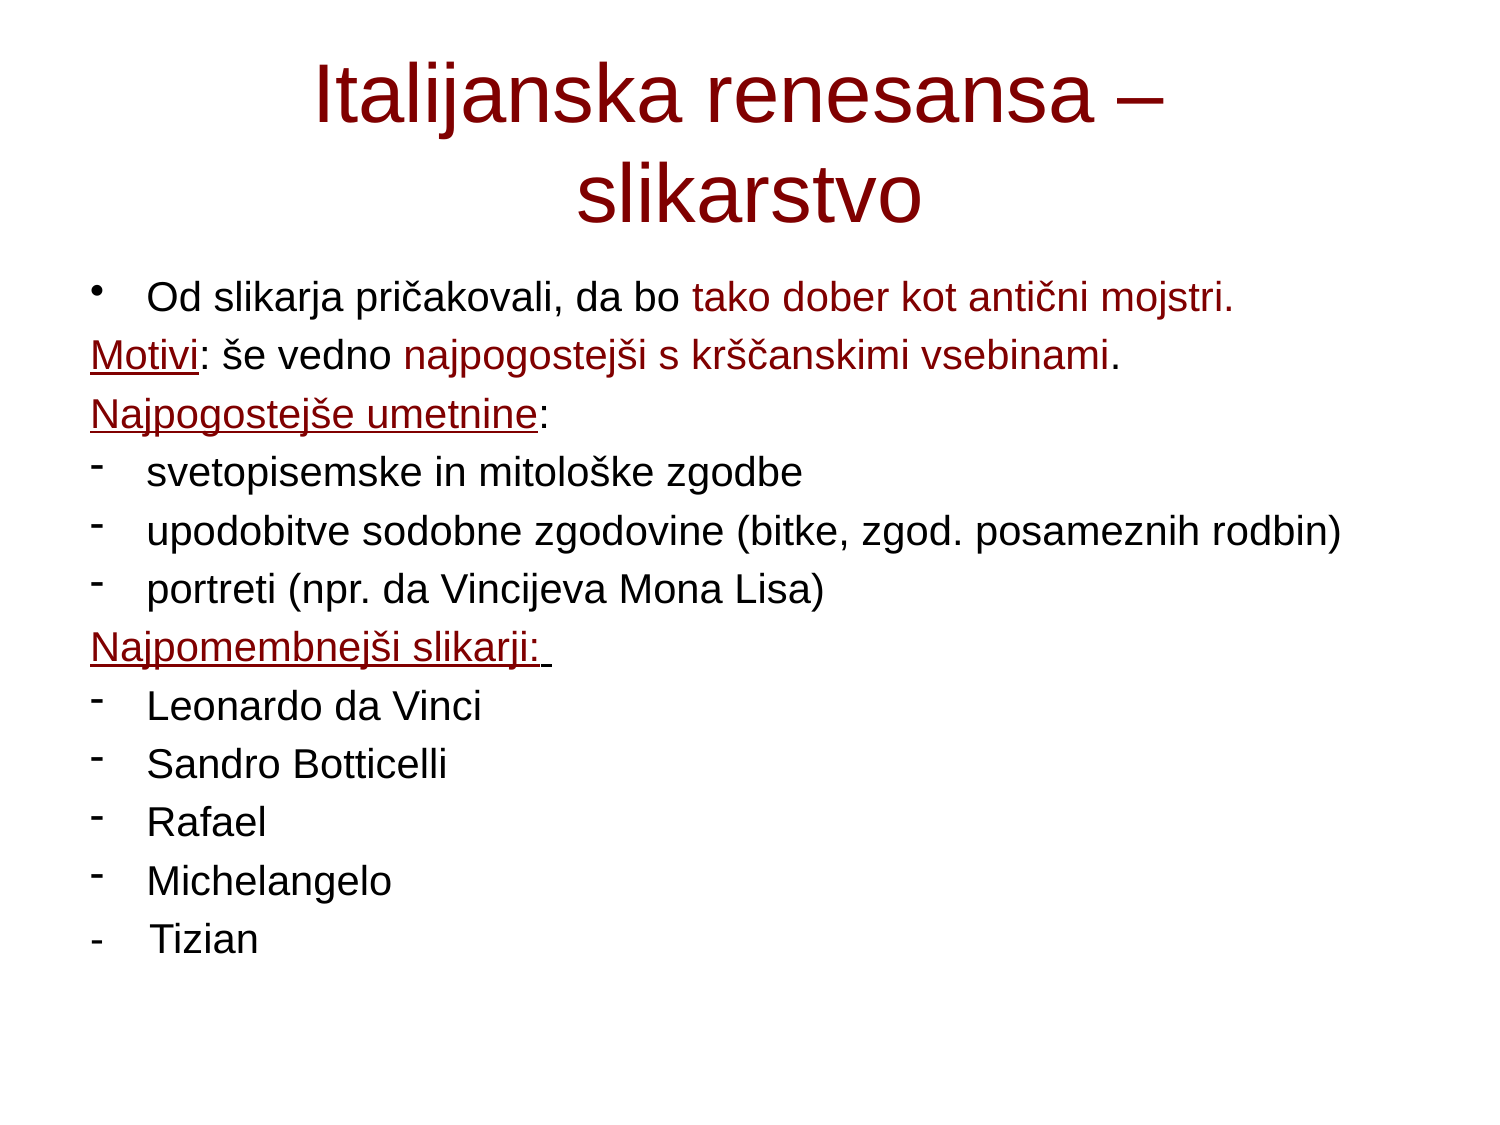

# Italijanska renesansa – slikarstvo
Od slikarja pričakovali, da bo tako dober kot antični mojstri.
Motivi: še vedno najpogostejši s krščanskimi vsebinami.
Najpogostejše umetnine:
svetopisemske in mitološke zgodbe
upodobitve sodobne zgodovine (bitke, zgod. posameznih rodbin)
portreti (npr. da Vincijeva Mona Lisa)
Najpomembnejši slikarji:
Leonardo da Vinci
Sandro Botticelli
Rafael
Michelangelo
- Tizian